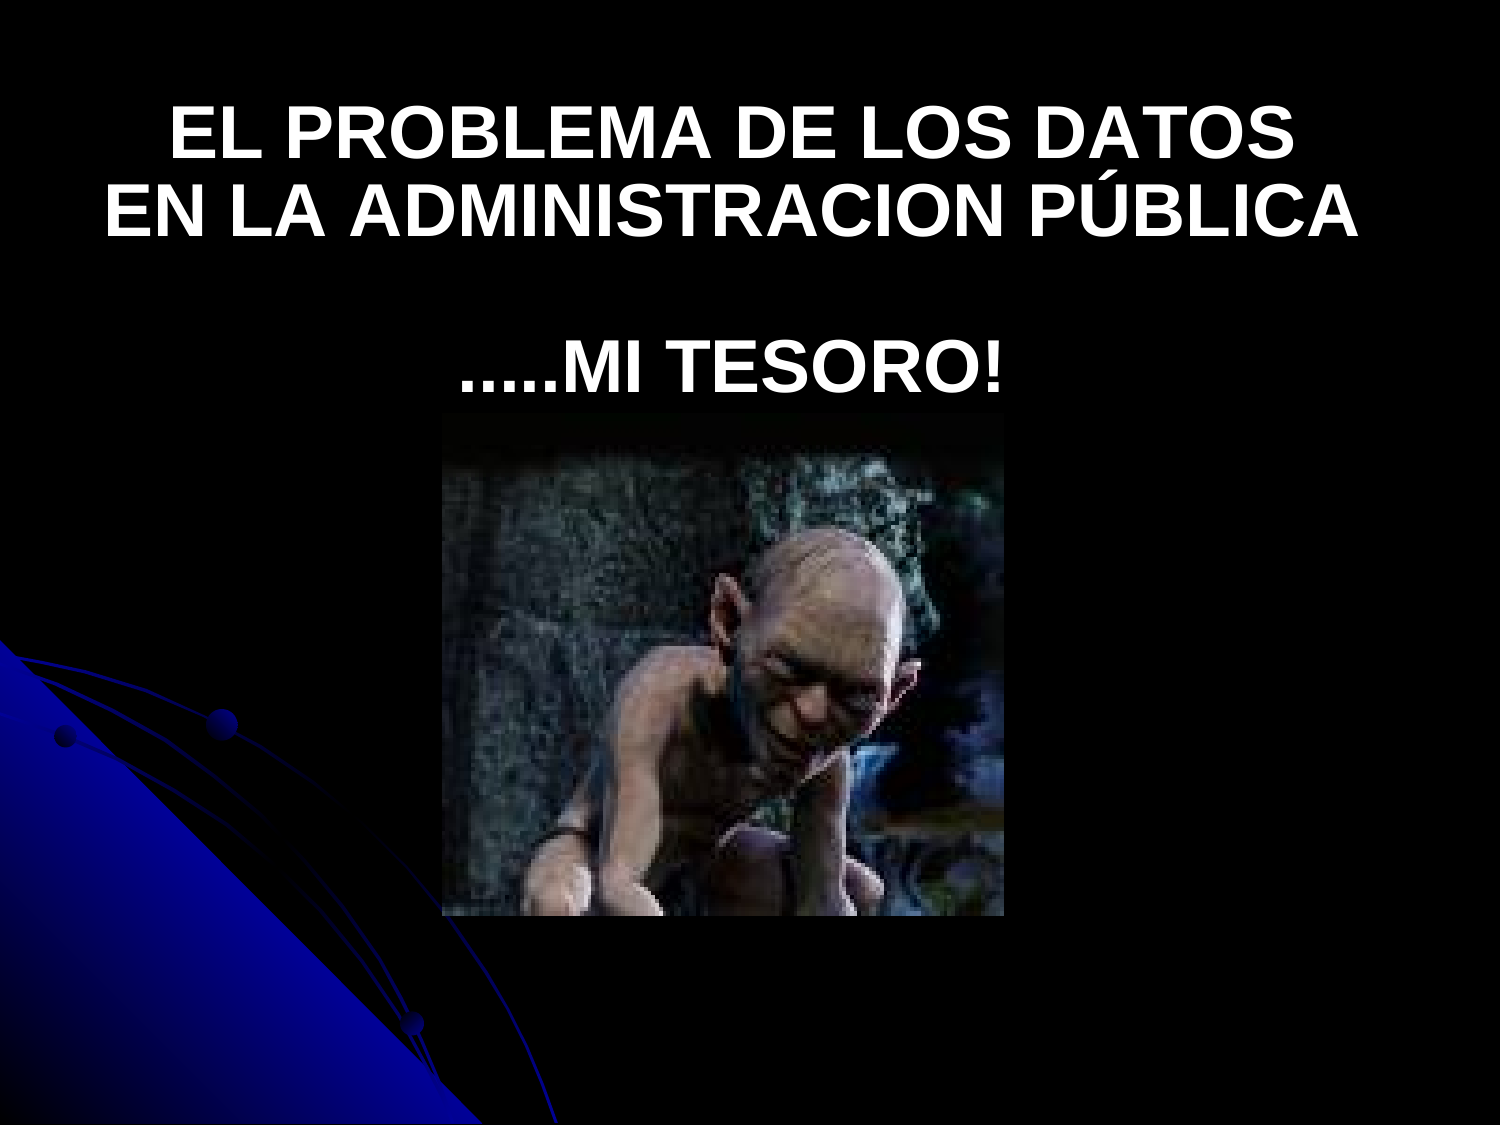

EL PROBLEMA DE LOS DATOS
EN LA ADMINISTRACION PÚBLICA
.....MI TESORO!